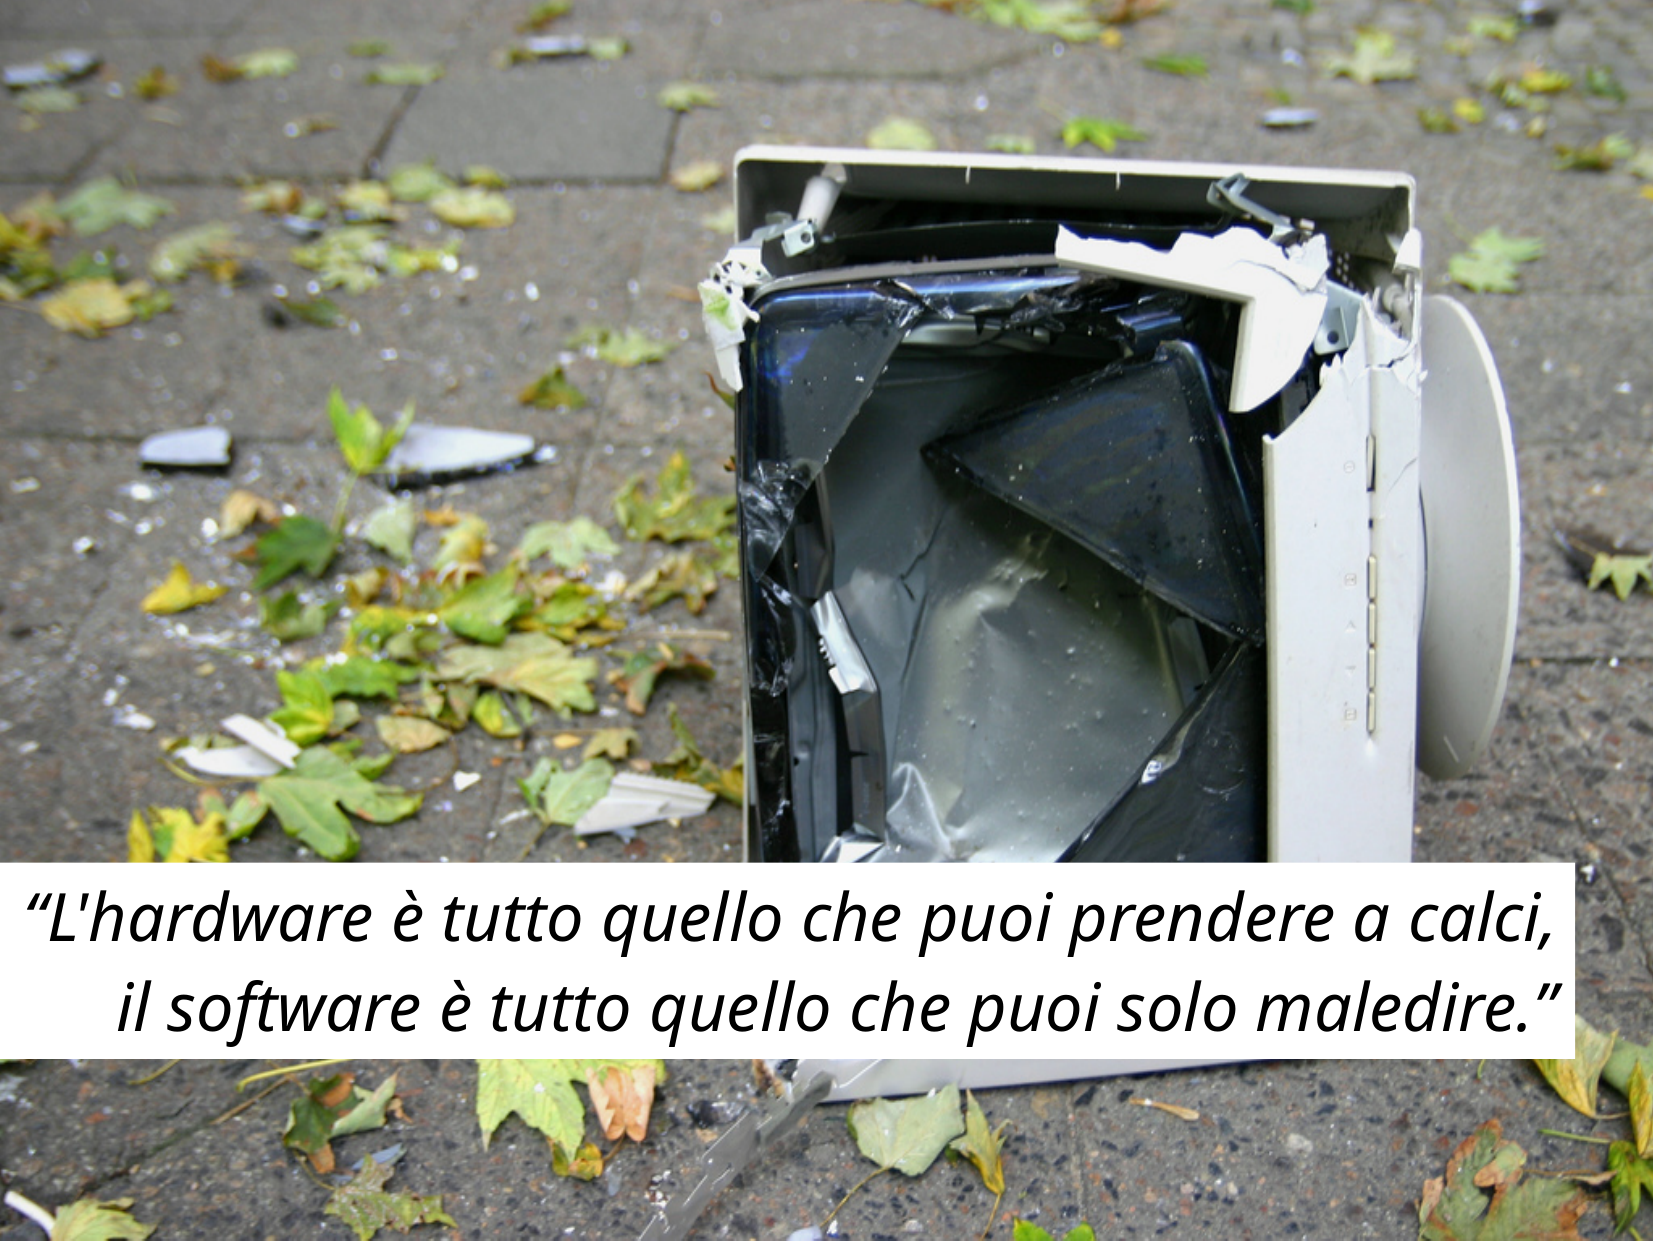

“L'hardware è tutto quello che puoi prendere a calci, il software è tutto quello che puoi solo maledire.”